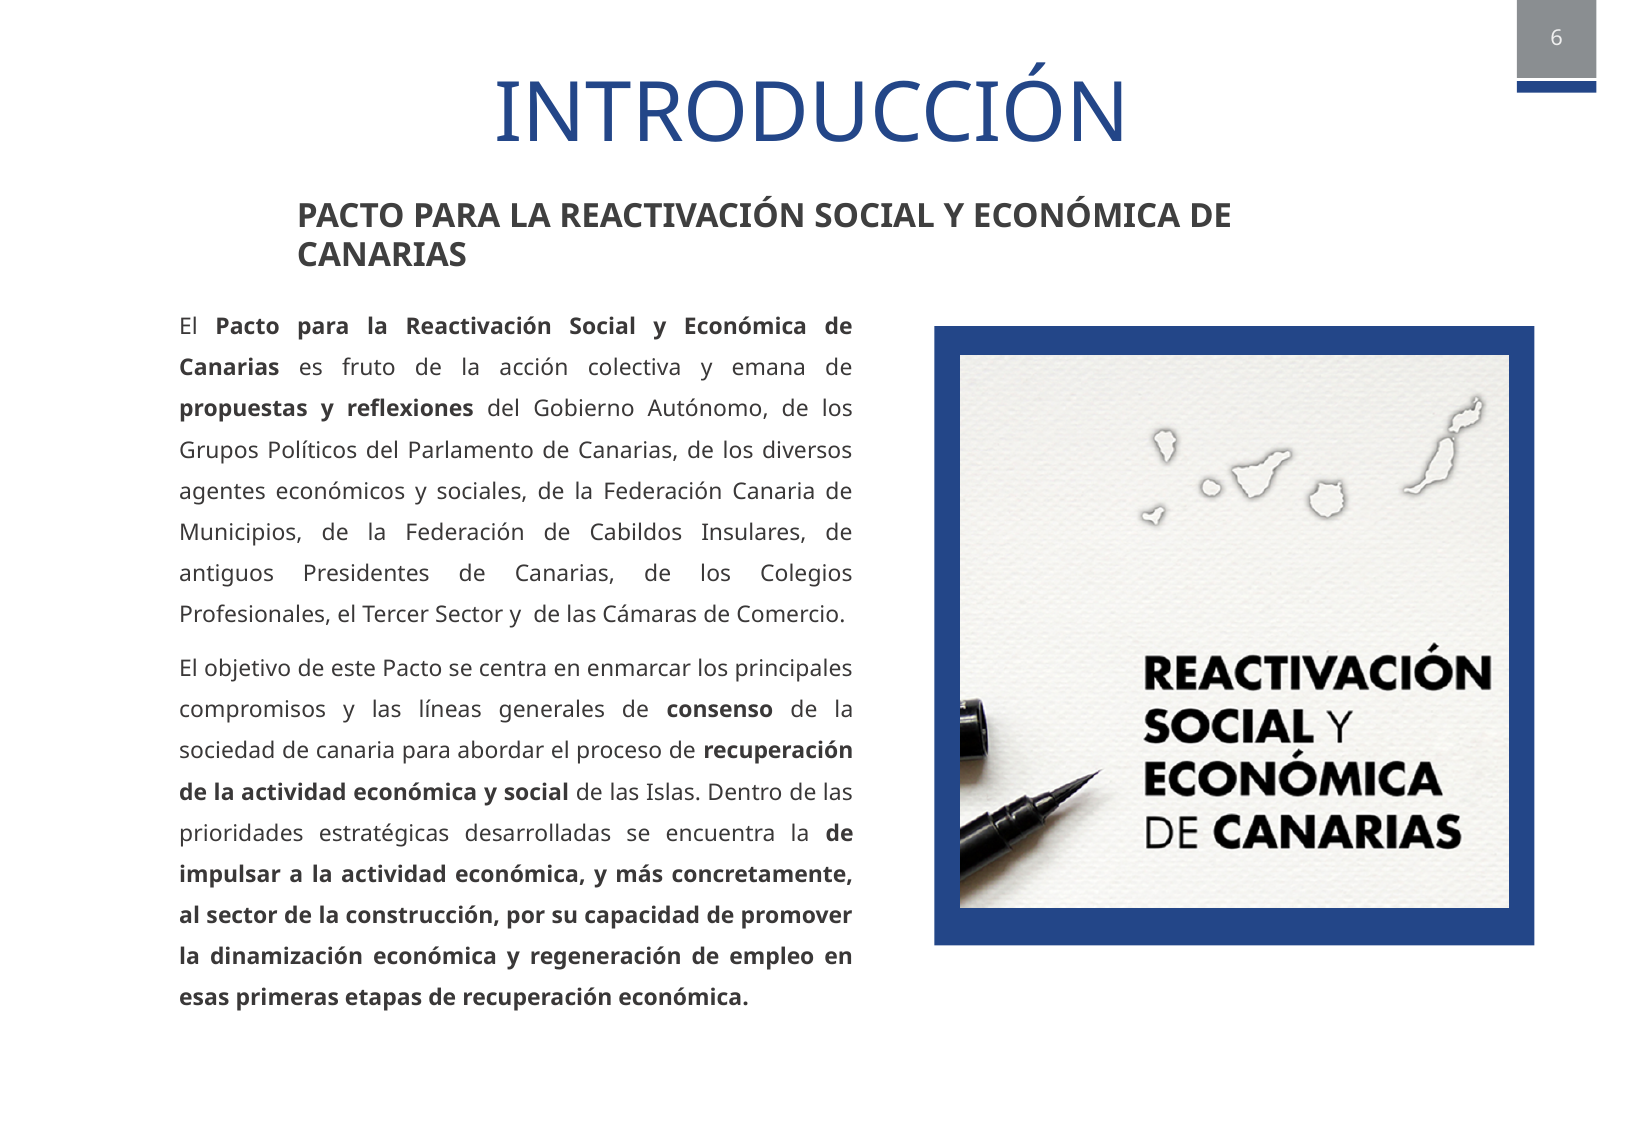

# INTRODUCCIÓN
PACTO PARA LA REACTIVACIÓN SOCIAL Y ECONÓMICA DE CANARIAS
El Pacto para la Reactivación Social y Económica de Canarias es fruto de la acción colectiva y emana de propuestas y reflexiones del Gobierno Autónomo, de los Grupos Políticos del Parlamento de Canarias, de los diversos agentes económicos y sociales, de la Federación Canaria de Municipios, de la Federación de Cabildos Insulares, de antiguos Presidentes de Canarias, de los Colegios Profesionales, el Tercer Sector y de las Cámaras de Comercio.
El objetivo de este Pacto se centra en enmarcar los principales compromisos y las líneas generales de consenso de la sociedad de canaria para abordar el proceso de recuperación de la actividad económica y social de las Islas. Dentro de las prioridades estratégicas desarrolladas se encuentra la de impulsar a la actividad económica, y más concretamente, al sector de la construcción, por su capacidad de promover la dinamización económica y regeneración de empleo en esas primeras etapas de recuperación económica.